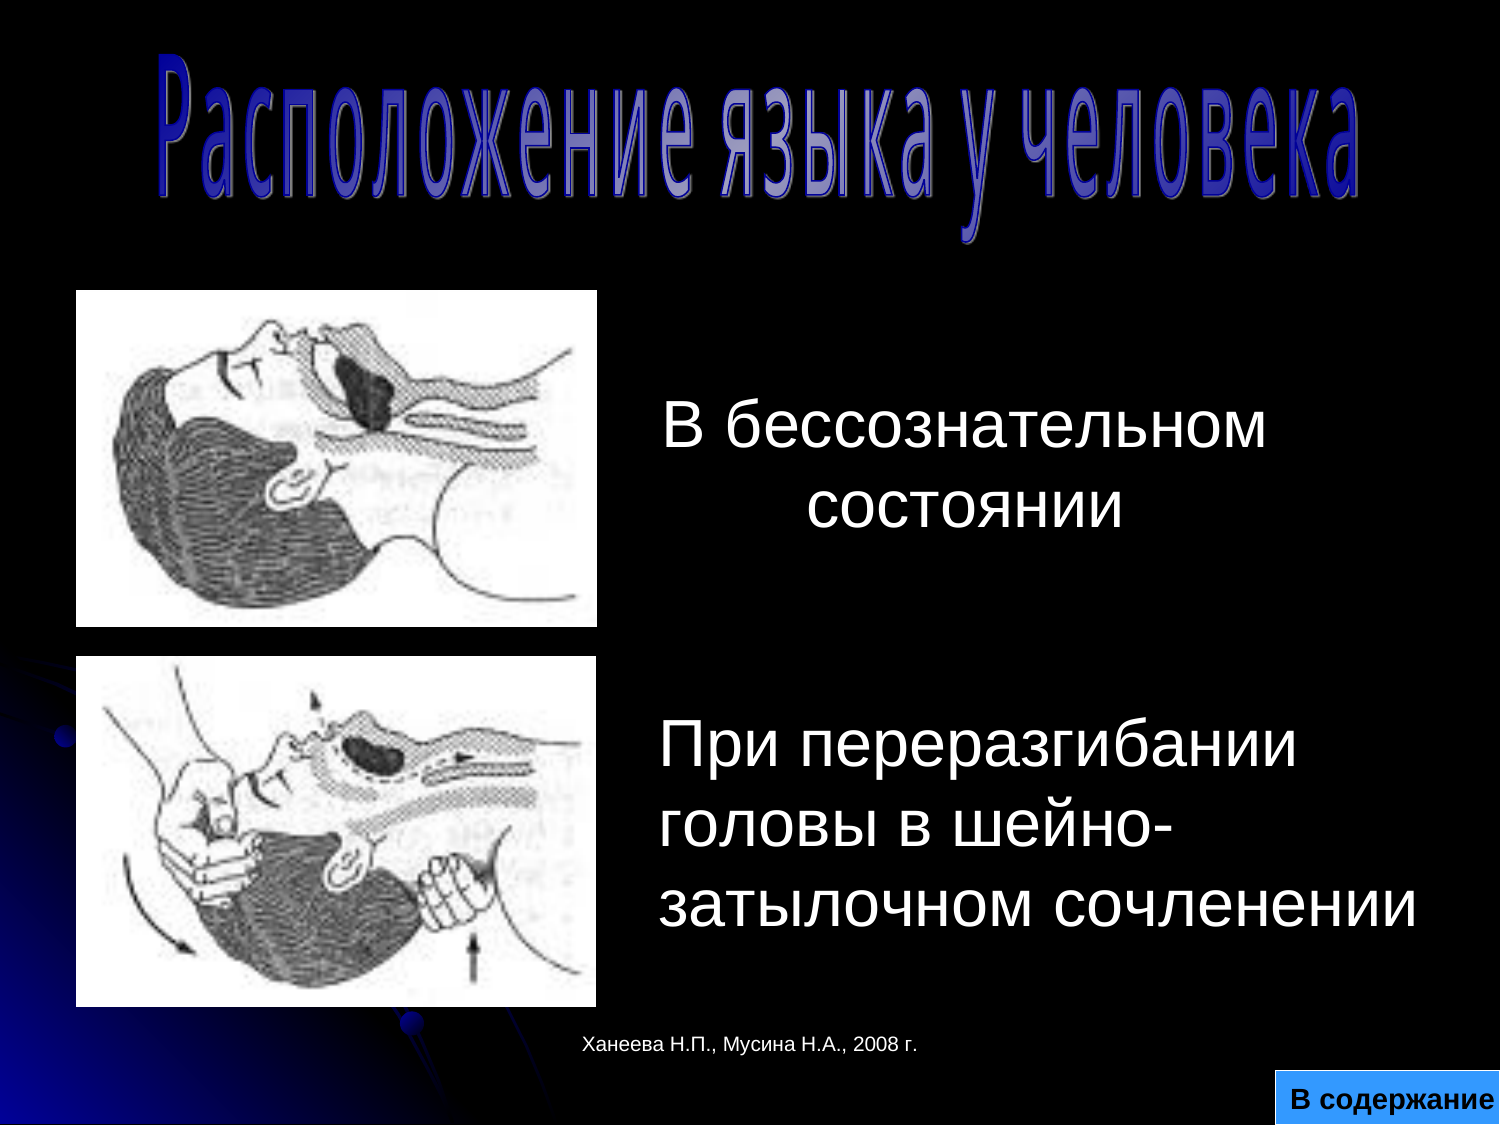

Расположение языка у человека
В бессознательном состоянии
При переразгибании головы в шейно-затылочном сочленении
Ханеева Н.П., Мусина Н.А., 2008 г.
В содержание